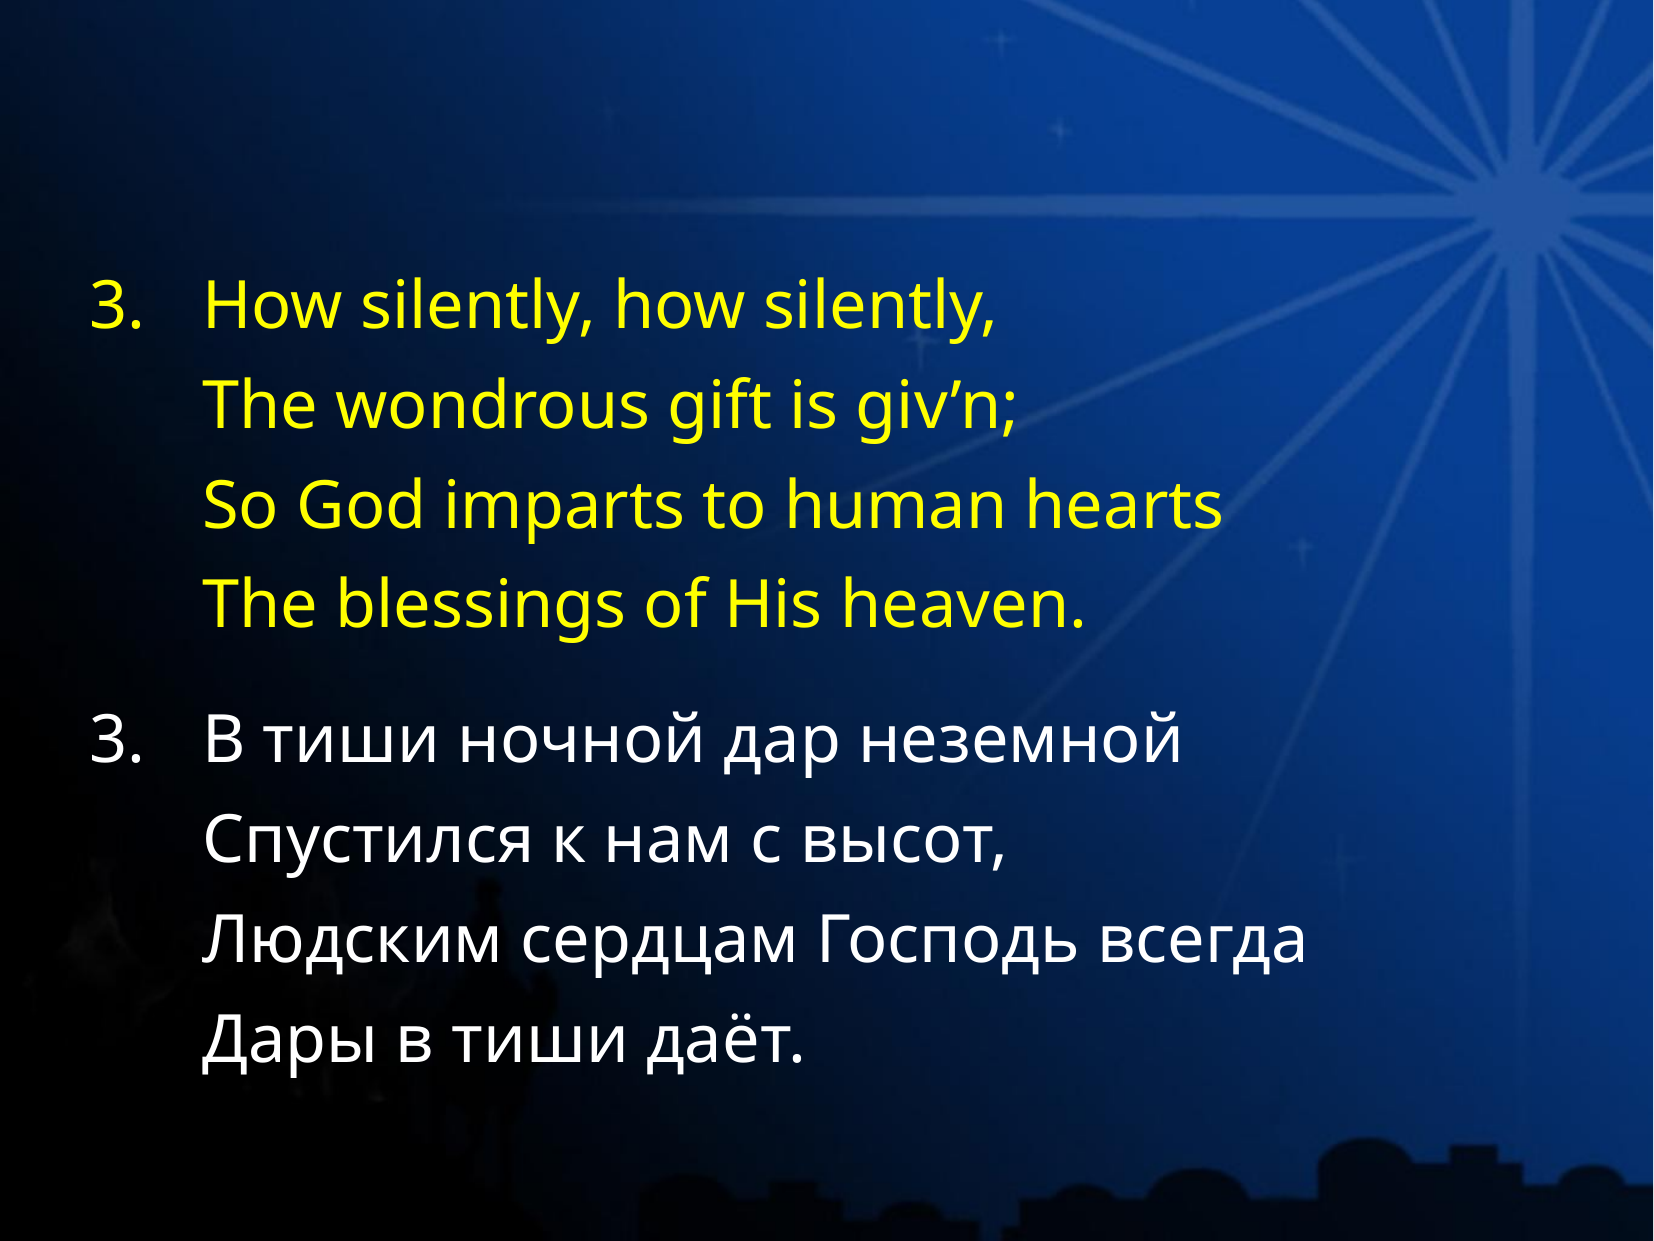

3.	How silently, how silently,
	The wondrous gift is giv’n;
	So God imparts to human hearts
	The blessings of His heaven.
3.	В тиши ночной дар неземной
	Спустился к нам с высот,
	Людским сердцам Господь всегда
	Дары в тиши даёт.